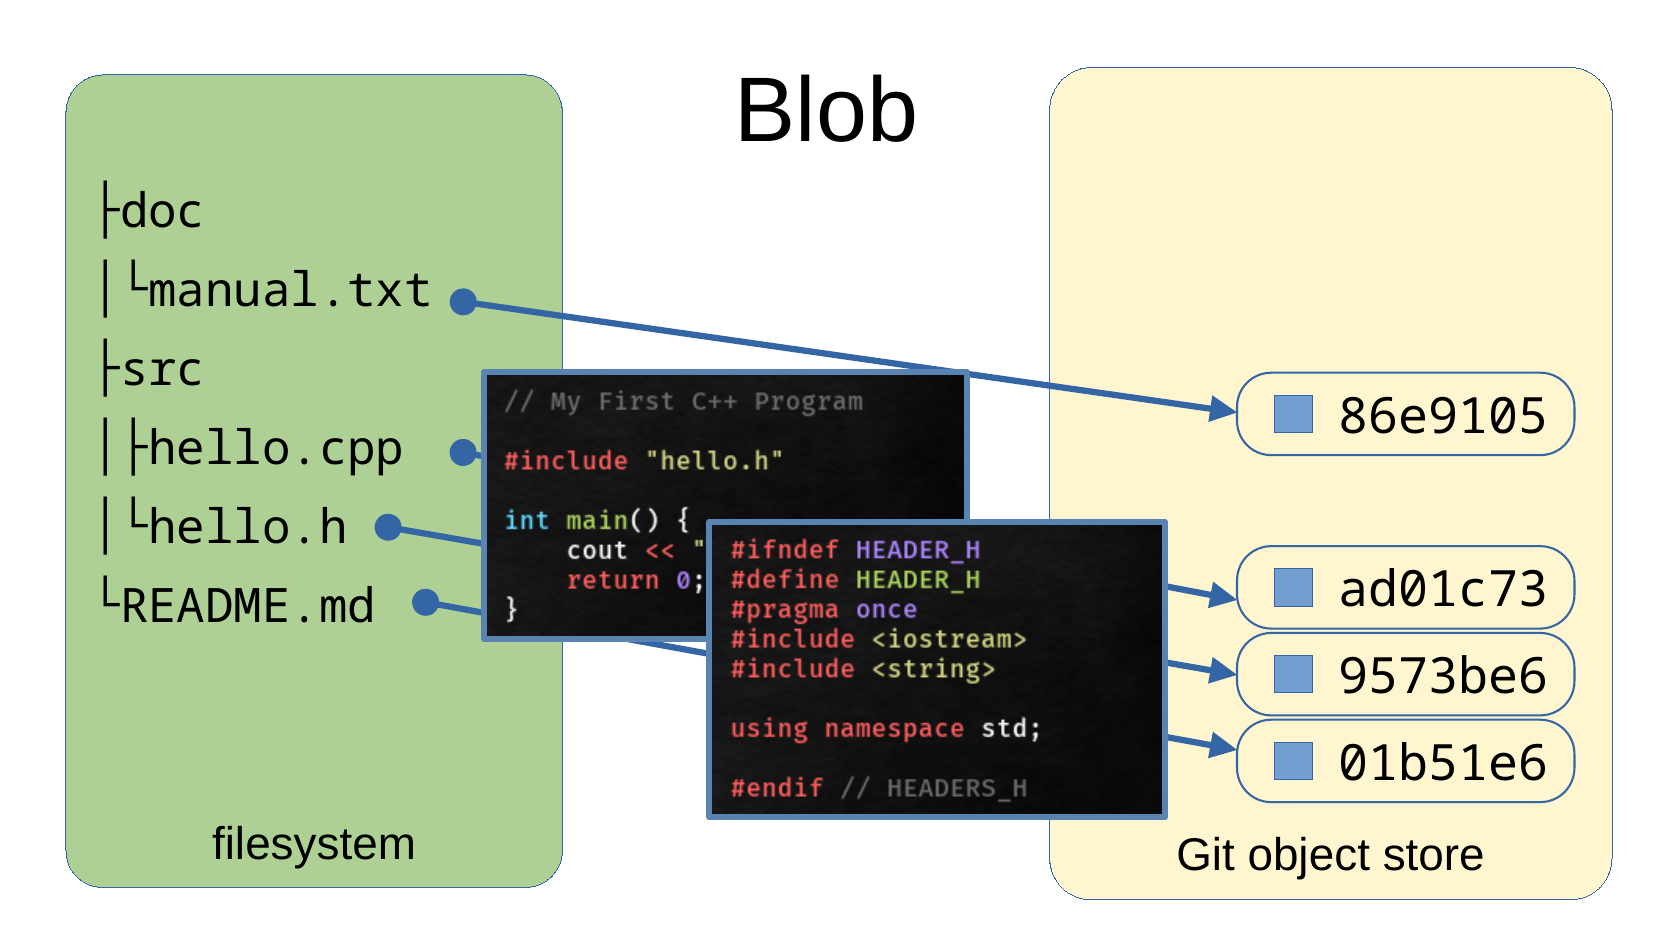

# Blob
Git object store
filesystem
├doc
│└manual.txt
├src
│├hello.cpp
│└hello.h
└README.md
86e9105
ad01c73
9573be6
01b51e6